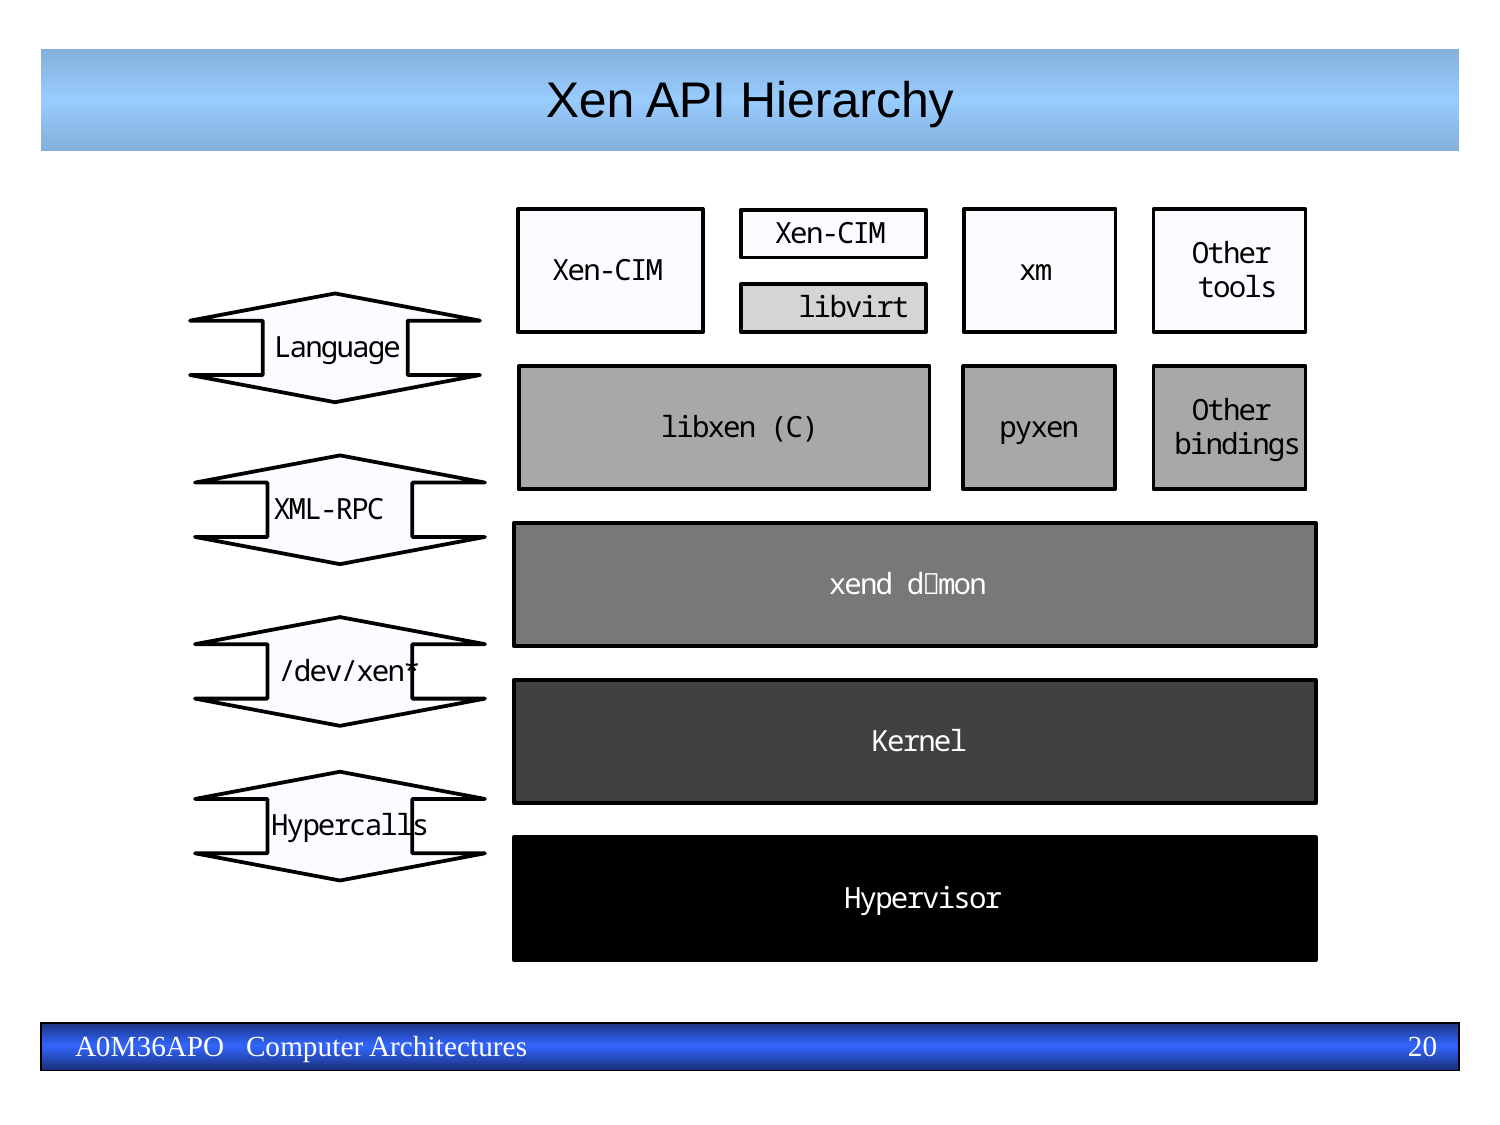

# Xen API Hierarchy
A0M36APO Computer Architectures
20